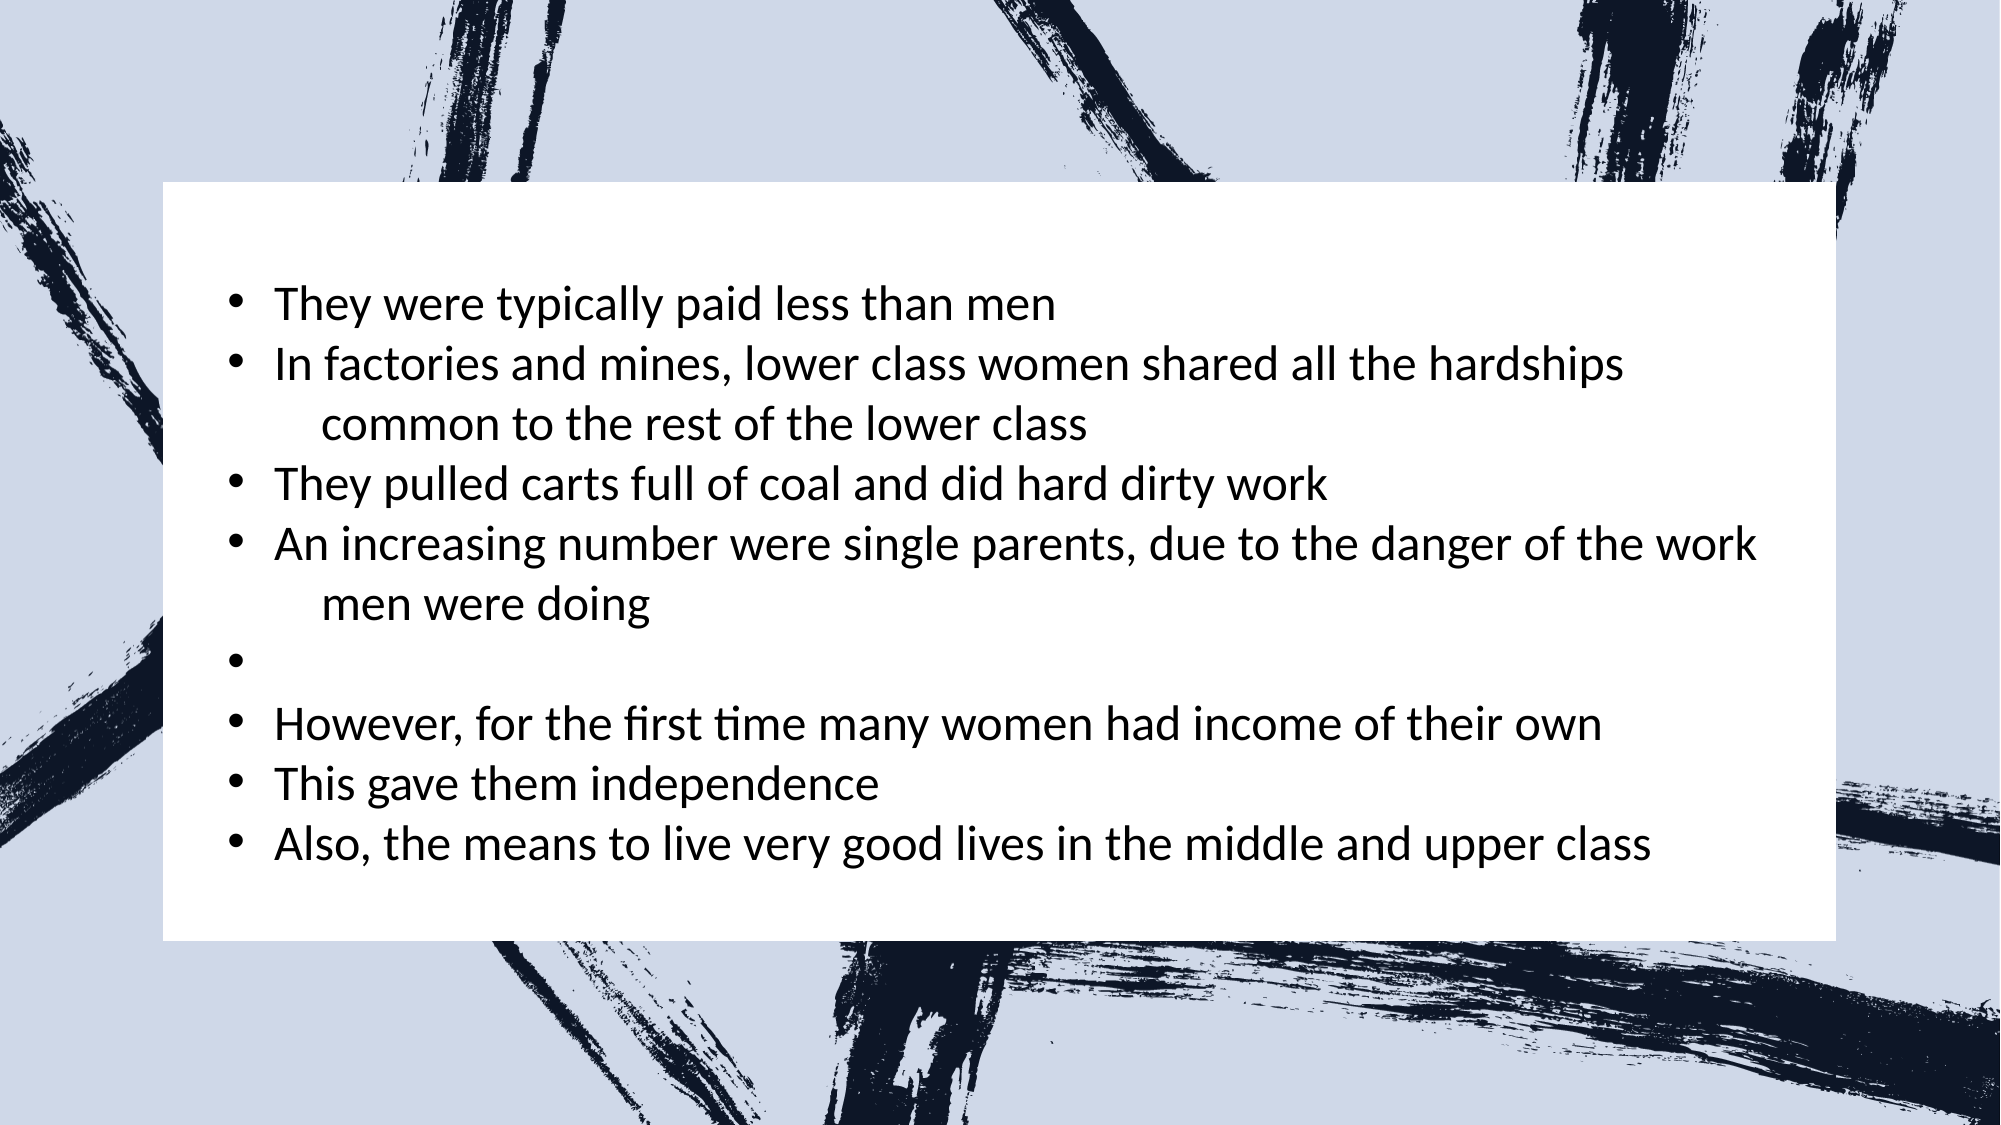

They were typically paid less than men
In factories and mines, lower class women shared all the hardships common to the rest of the lower class
They pulled carts full of coal and did hard dirty work
An increasing number were single parents, due to the danger of the work men were doing
However, for the first time many women had income of their own
This gave them independence
Also, the means to live very good lives in the middle and upper class